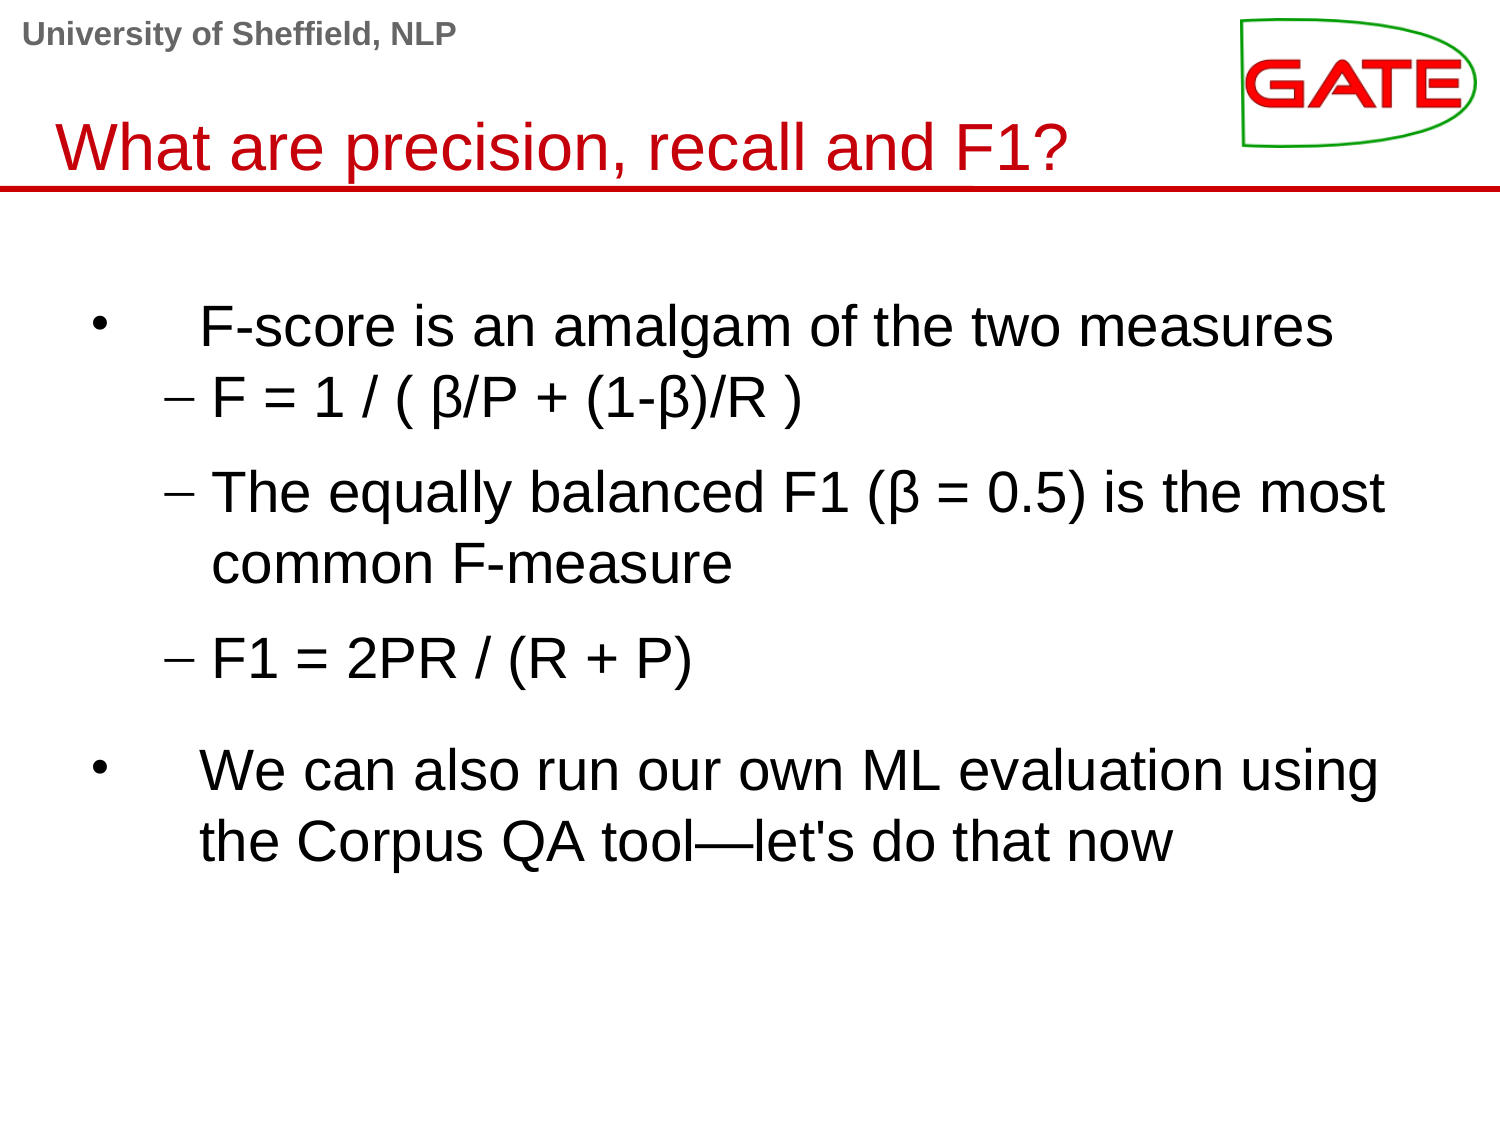

# What are precision, recall and F1?
F-score is an amalgam of the two measures
F = 1 / ( β/P + (1-β)/R )
The equally balanced F1 (β = 0.5) is the most common F-measure
F1 = 2PR / (R + P)
We can also run our own ML evaluation using the Corpus QA tool—let's do that now